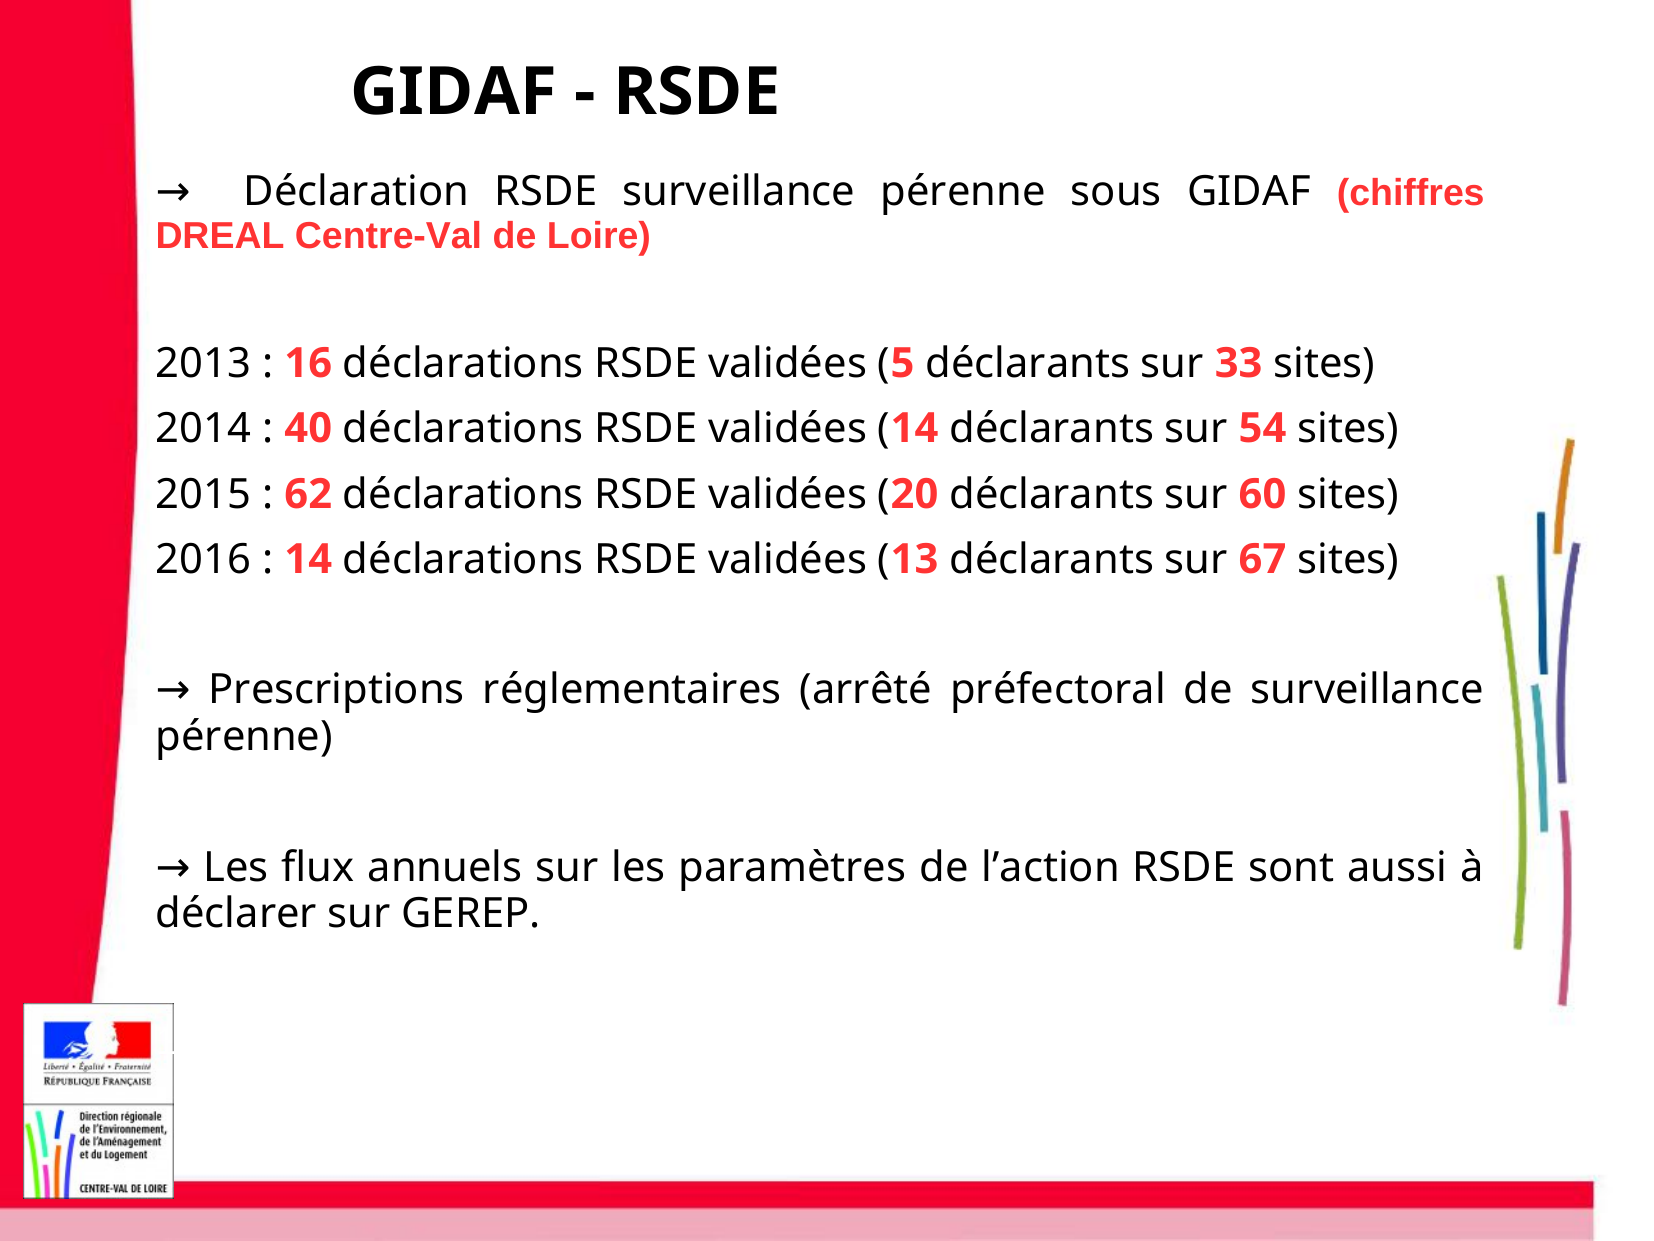

GIDAF - RSDE
→ 	Déclaration RSDE surveillance pérenne sous GIDAF (chiffres DREAL Centre-Val de Loire)
2013 : 16 déclarations RSDE validées (5 déclarants sur 33 sites)
2014 : 40 déclarations RSDE validées (14 déclarants sur 54 sites)
2015 : 62 déclarations RSDE validées (20 déclarants sur 60 sites)
2016 : 14 déclarations RSDE validées (13 déclarants sur 67 sites)
→ Prescriptions réglementaires (arrêté préfectoral de surveillance pérenne)
→ Les flux annuels sur les paramètres de l’action RSDE sont aussi à déclarer sur GEREP.
11